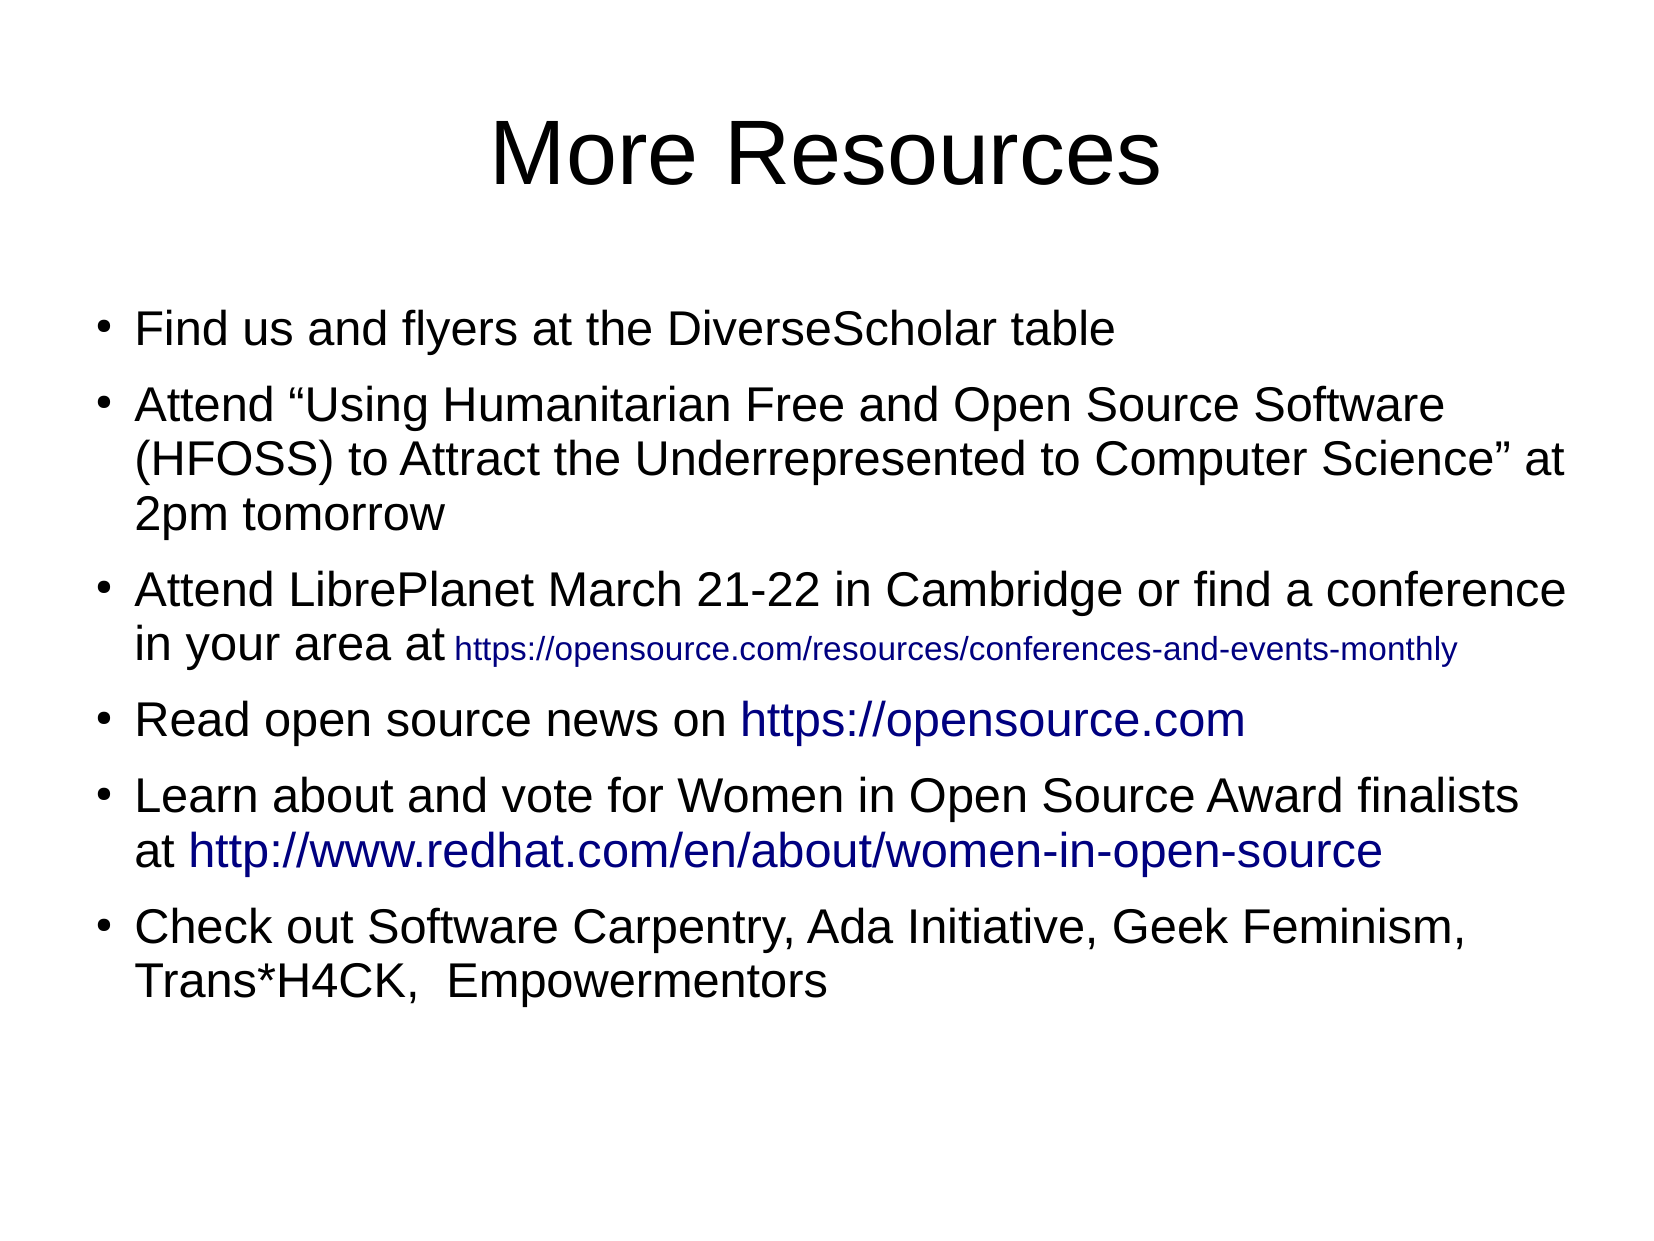

# More Resources
Find us and flyers at the DiverseScholar table
Attend “Using Humanitarian Free and Open Source Software (HFOSS) to Attract the Underrepresented to Computer Science” at 2pm tomorrow
Attend LibrePlanet March 21-22 in Cambridge or find a conference in your area at https://opensource.com/resources/conferences-and-events-monthly
Read open source news on https://opensource.com
Learn about and vote for Women in Open Source Award finalists at http://www.redhat.com/en/about/women-in-open-source
Check out Software Carpentry, Ada Initiative, Geek Feminism, Trans*H4CK, Empowermentors